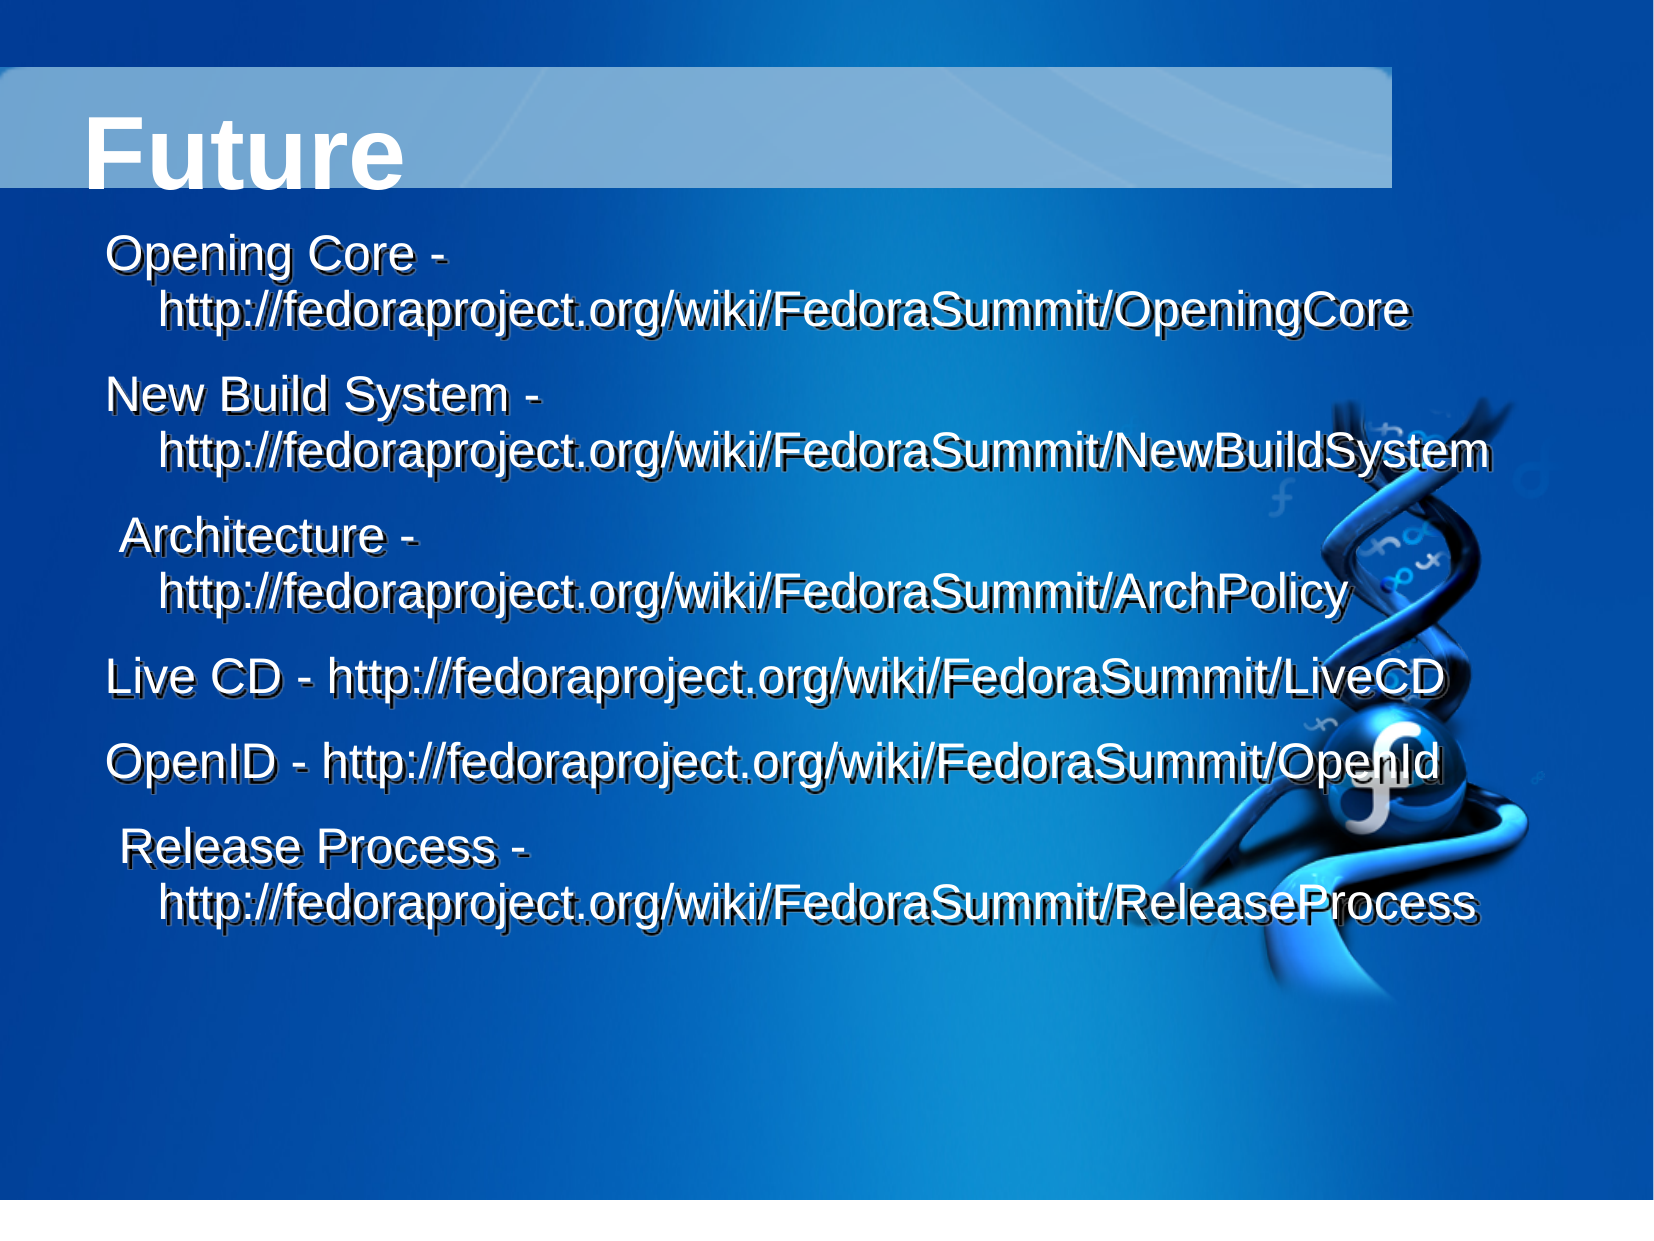

# Future
Opening Core - http://fedoraproject.org/wiki/FedoraSummit/OpeningCore
New Build System - http://fedoraproject.org/wiki/FedoraSummit/NewBuildSystem
 Architecture - http://fedoraproject.org/wiki/FedoraSummit/ArchPolicy
Live CD - http://fedoraproject.org/wiki/FedoraSummit/LiveCD
OpenID - http://fedoraproject.org/wiki/FedoraSummit/OpenId
 Release Process - http://fedoraproject.org/wiki/FedoraSummit/ReleaseProcess